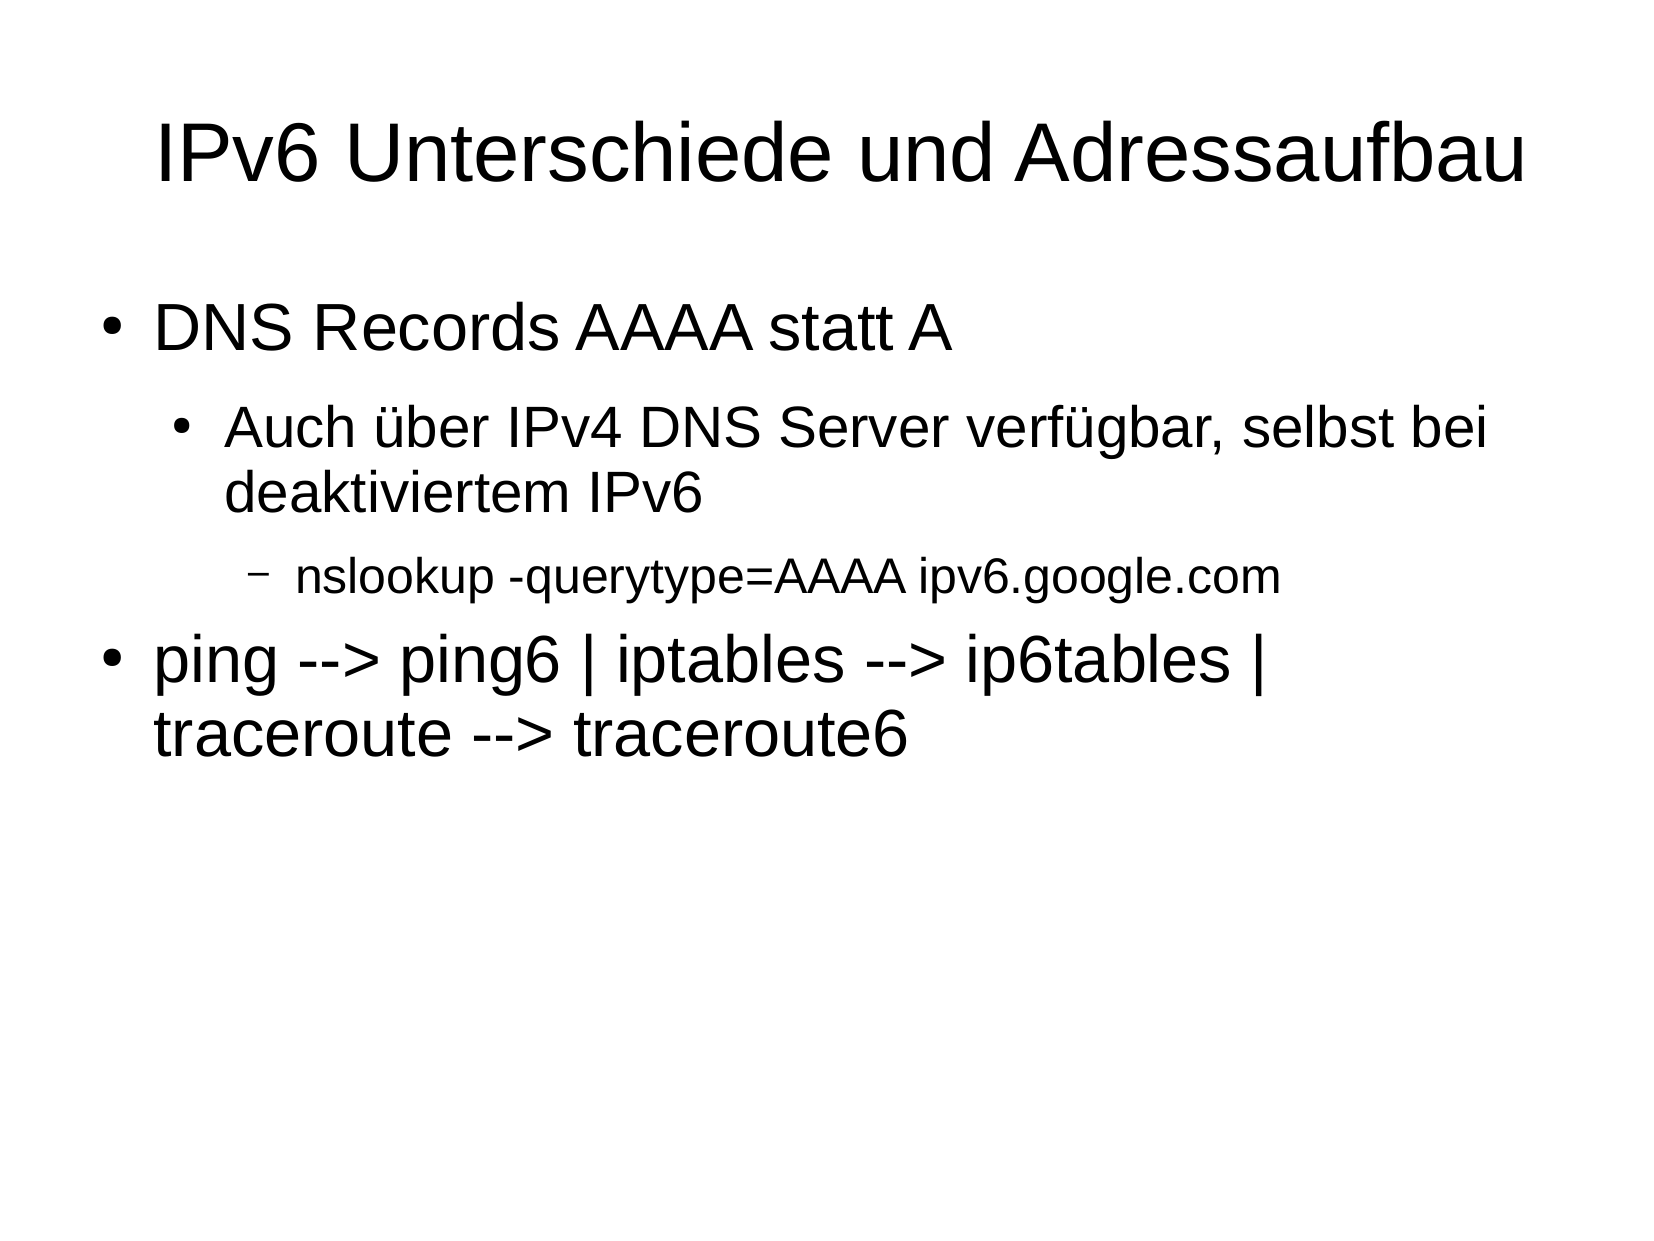

# IPv6 Unterschiede und Adressaufbau
DNS Records AAAA statt A
Auch über IPv4 DNS Server verfügbar, selbst bei deaktiviertem IPv6
nslookup -querytype=AAAA ipv6.google.com
ping --> ping6 | iptables --> ip6tables | traceroute --> traceroute6